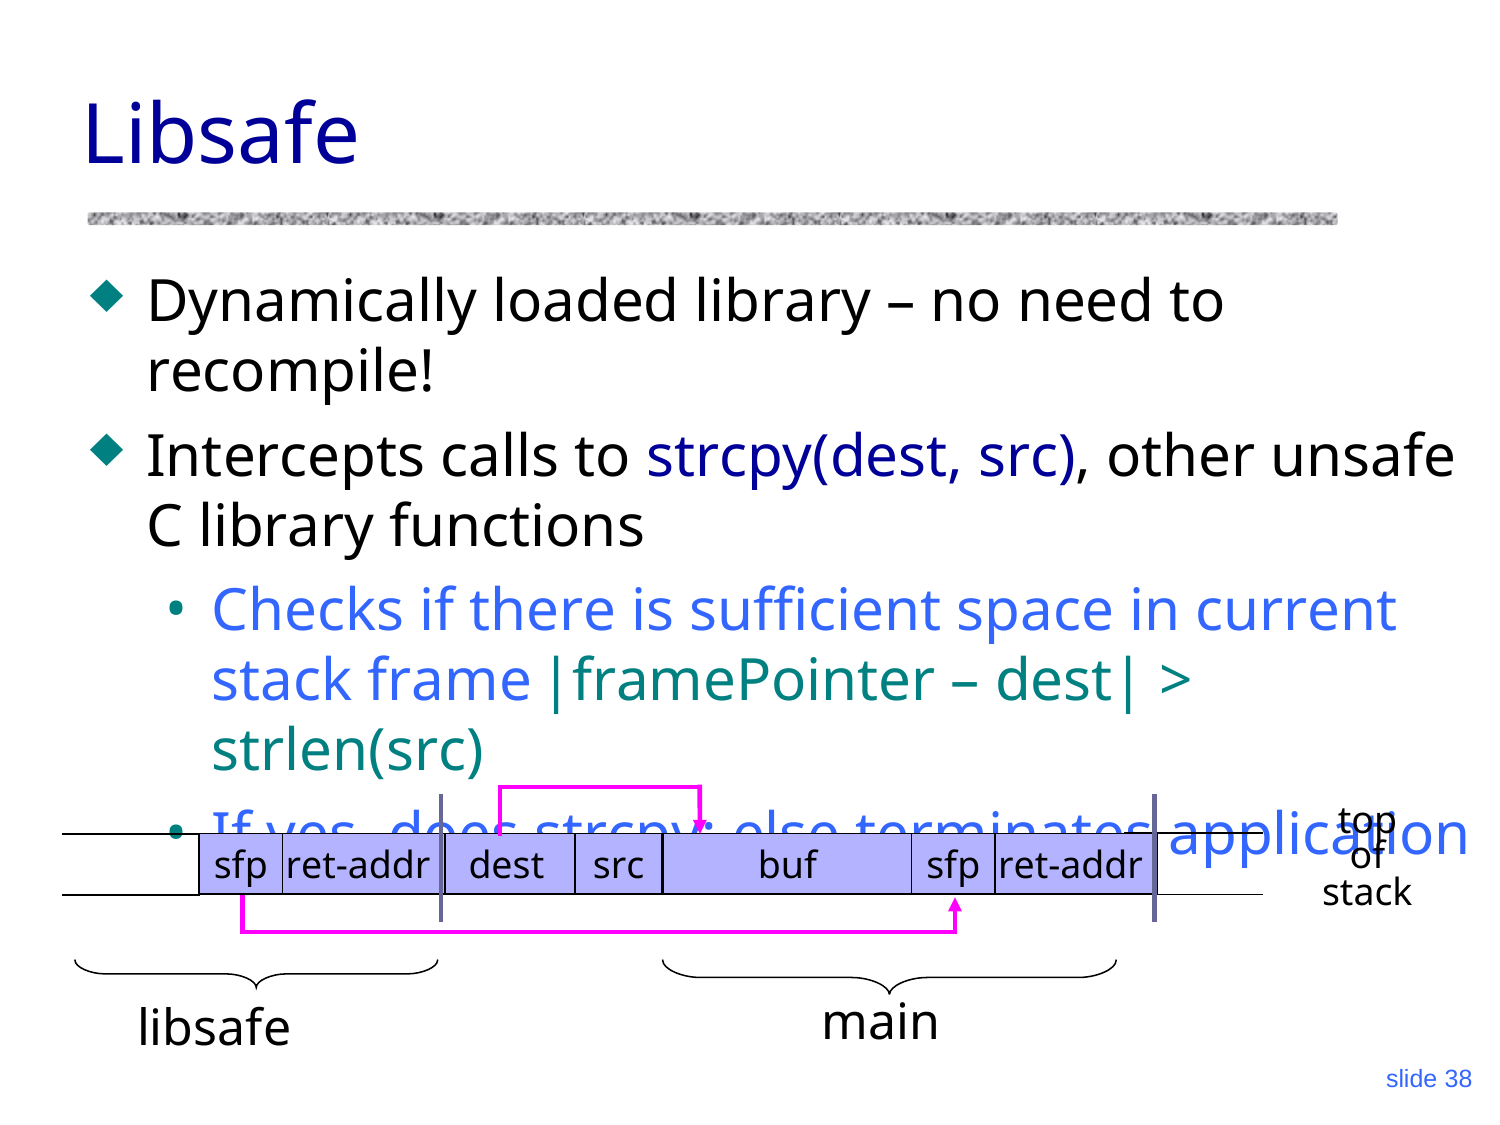

# Libsafe
Dynamically loaded library – no need to recompile!
Intercepts calls to strcpy(dest, src), other unsafe C library functions
Checks if there is sufficient space in current stack frame	|framePointer – dest| > strlen(src)
If yes, does strcpy; else terminates application
top
of
stack
src
buf
sfp
ret-addr
sfp
ret-addr
dest
main
libsafe
slide